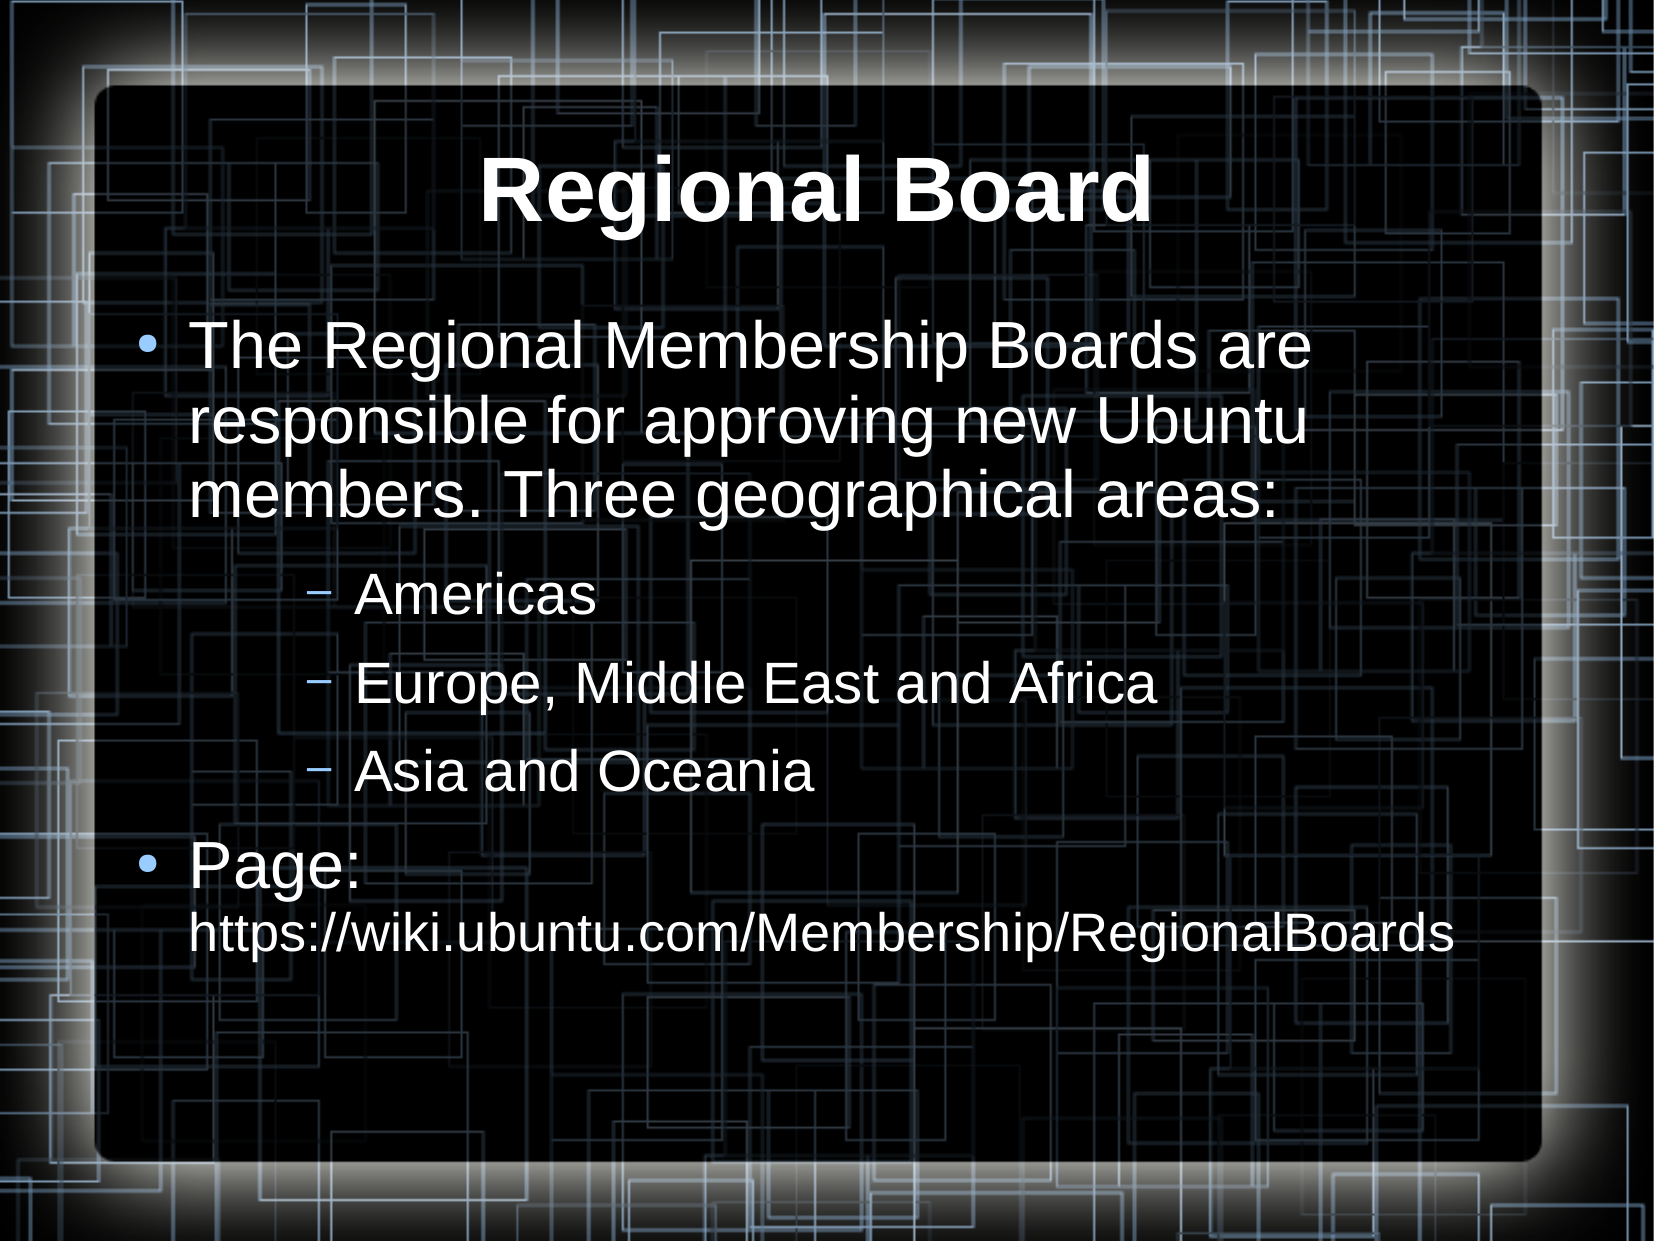

# Regional Board
The Regional Membership Boards are responsible for approving new Ubuntu members. Three geographical areas:
Americas
Europe, Middle East and Africa
Asia and Oceania
Page: https://wiki.ubuntu.com/Membership/RegionalBoards